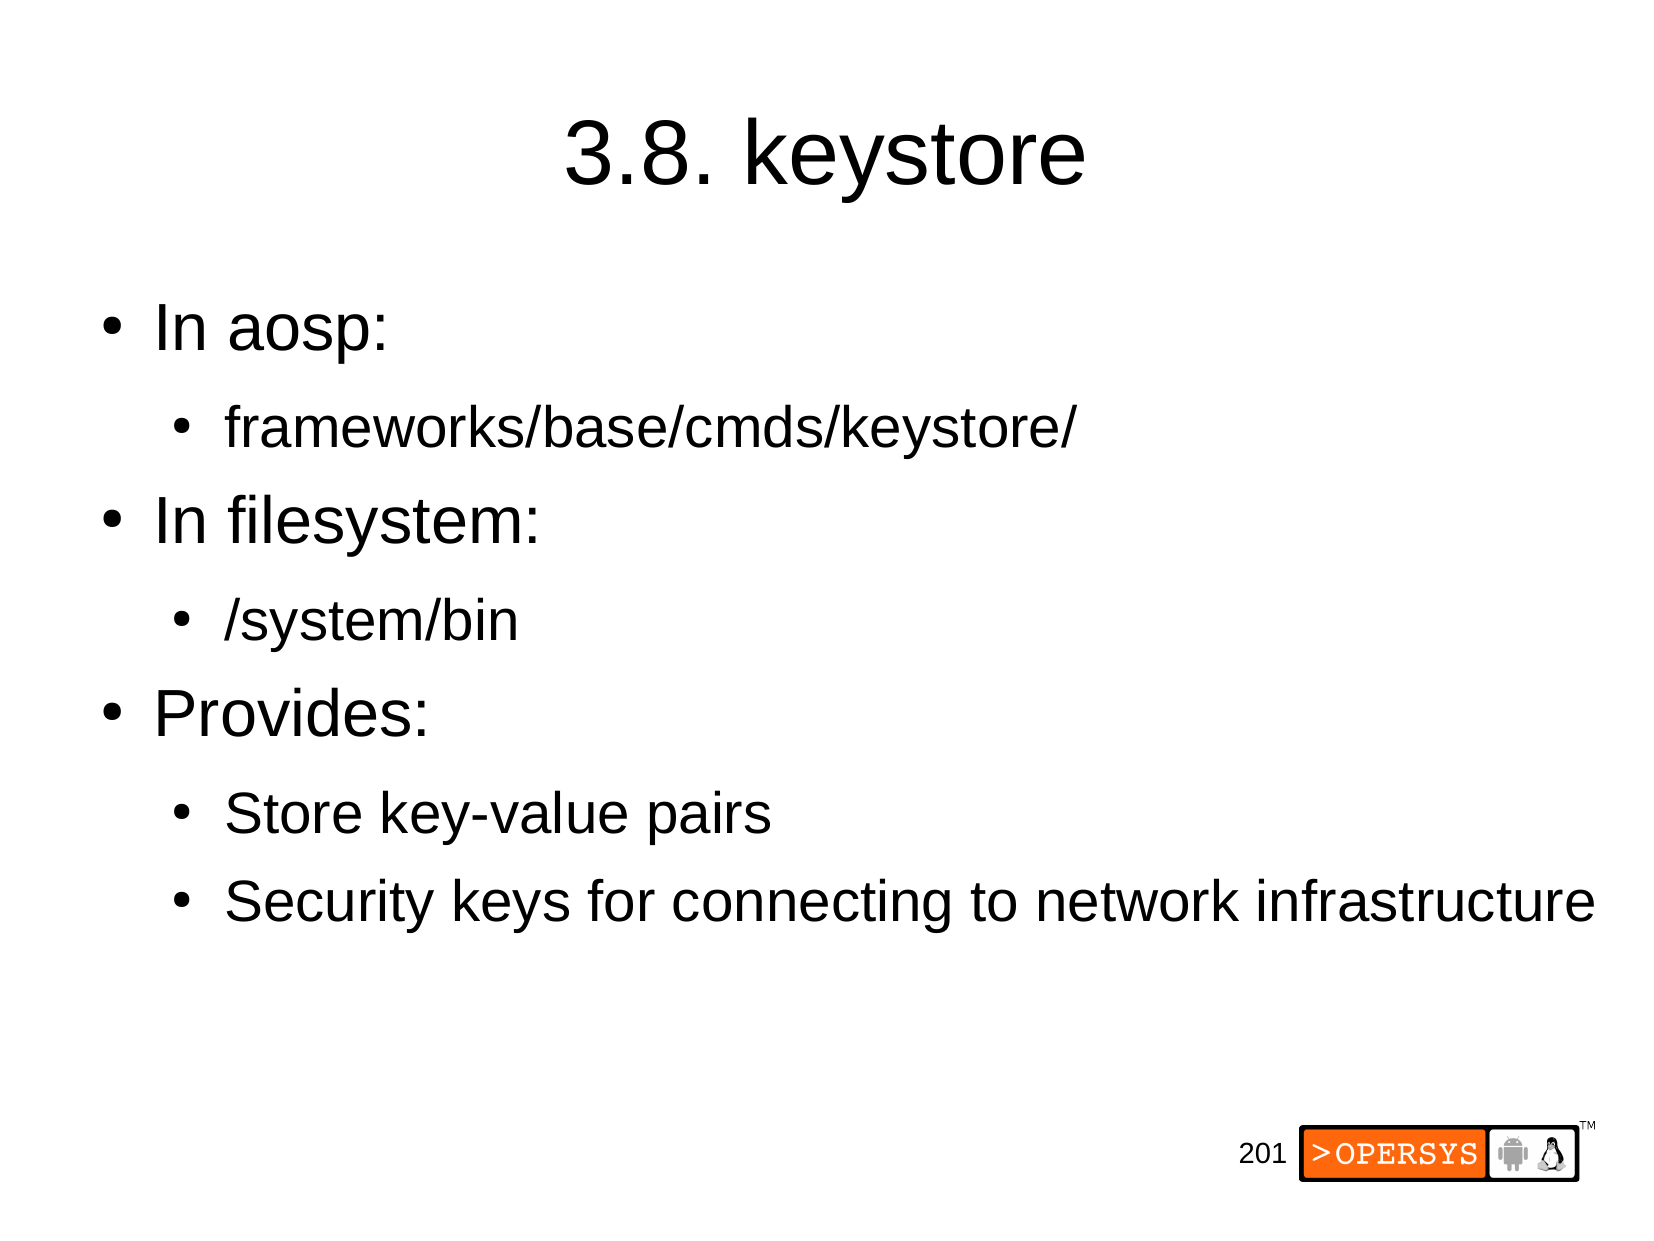

# 3.8. keystore
In aosp:
frameworks/base/cmds/keystore/
In filesystem:
/system/bin
Provides:
Store key-value pairs
Security keys for connecting to network infrastructure